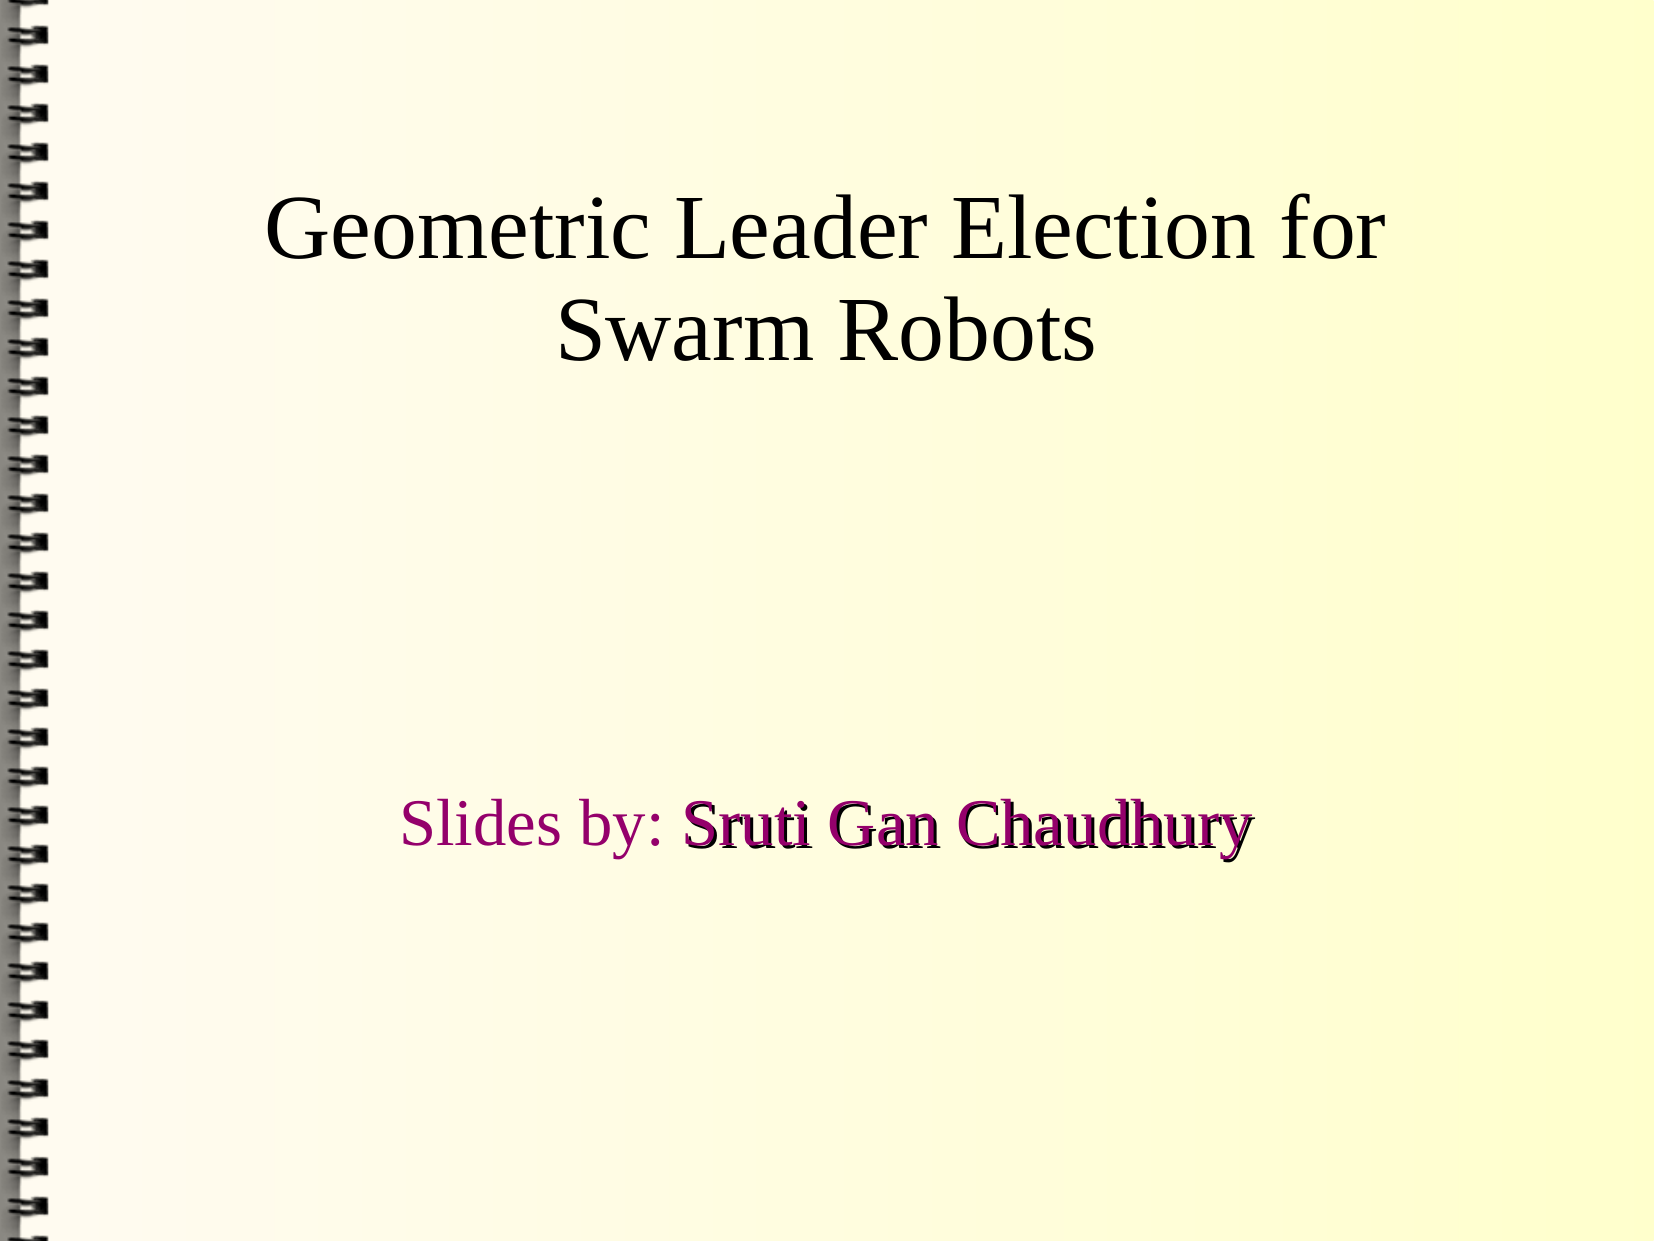

# Geometric Leader Election for Swarm Robots Slides by: Sruti Gan Chaudhury